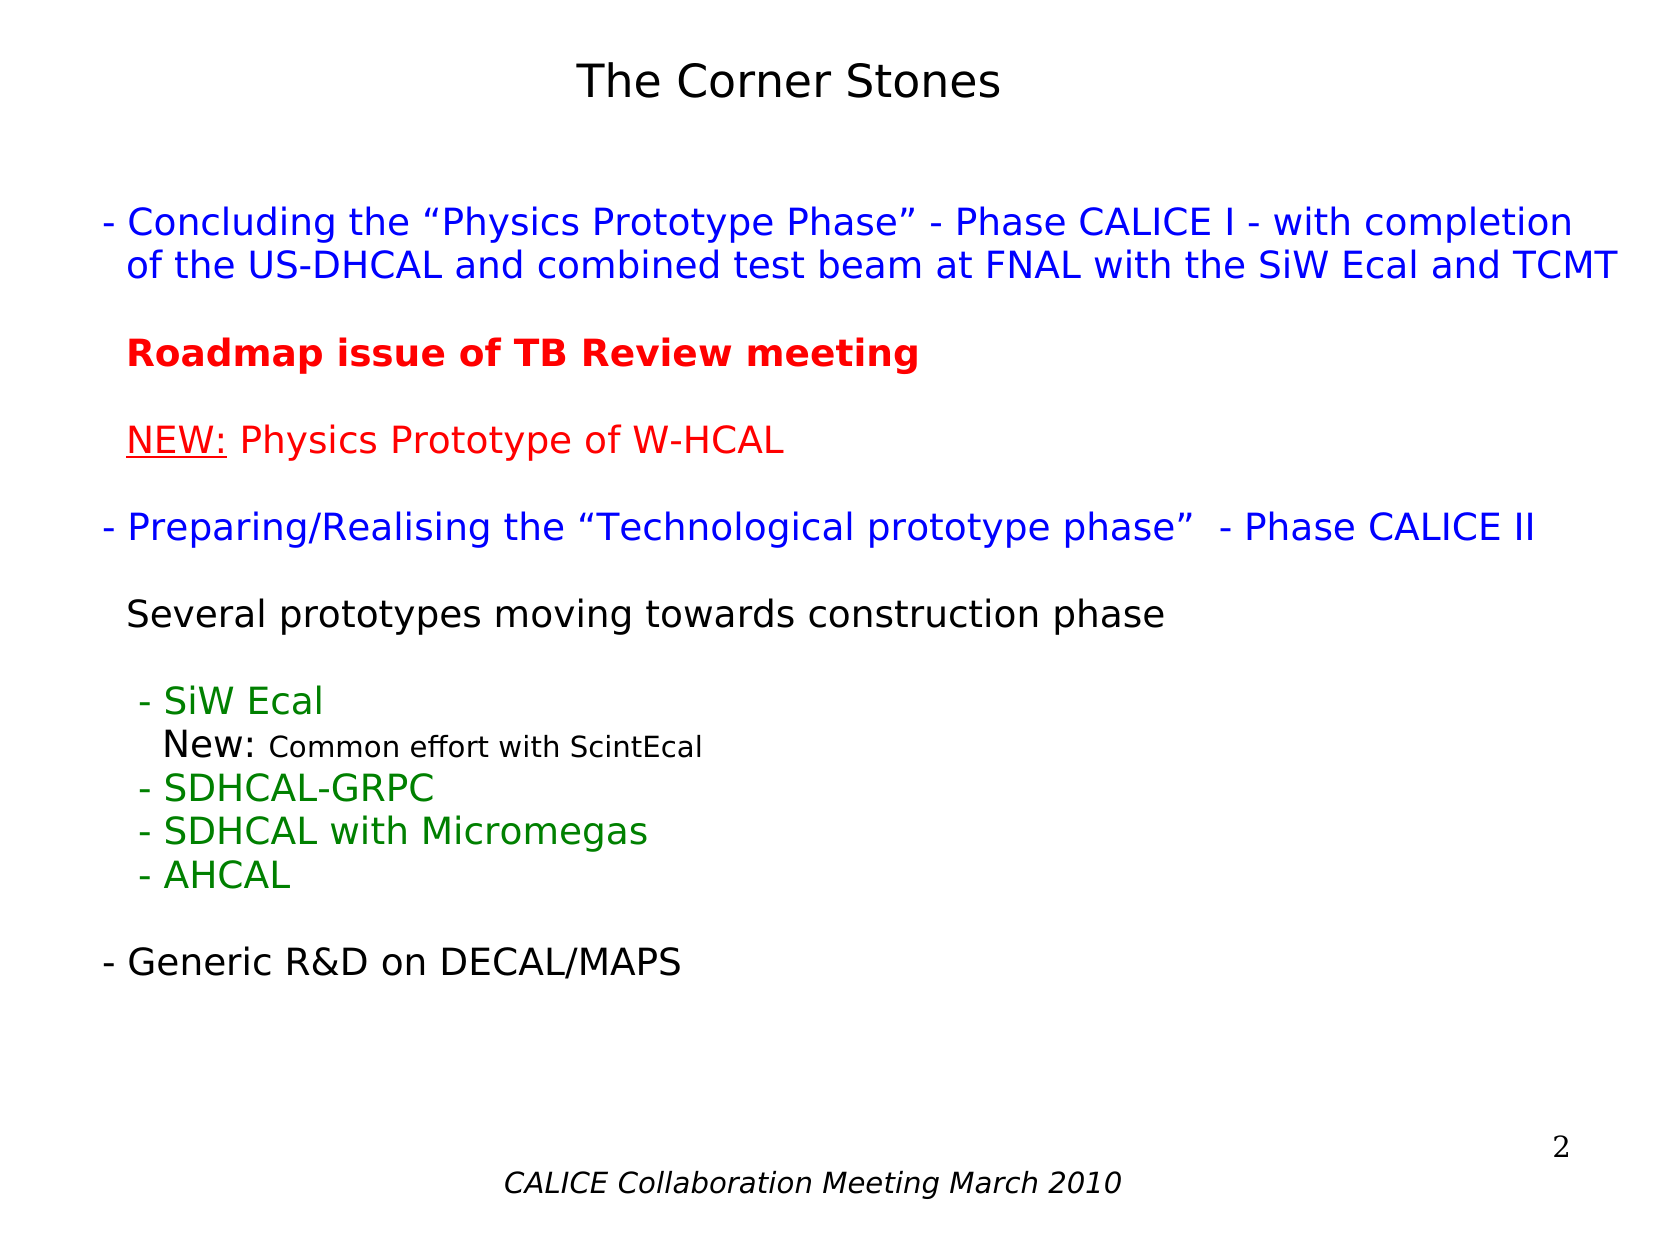

The Corner Stones
- Concluding the “Physics Prototype Phase” - Phase CALICE I - with completion
 of the US-DHCAL and combined test beam at FNAL with the SiW Ecal and TCMT
 Roadmap issue of TB Review meeting
 NEW: Physics Prototype of W-HCAL
- Preparing/Realising the “Technological prototype phase” - Phase CALICE II
 Several prototypes moving towards construction phase
 - SiW Ecal
 New: Common effort with ScintEcal
 - SDHCAL-GRPC
 - SDHCAL with Micromegas
 - AHCAL
- Generic R&D on DECAL/MAPS
2